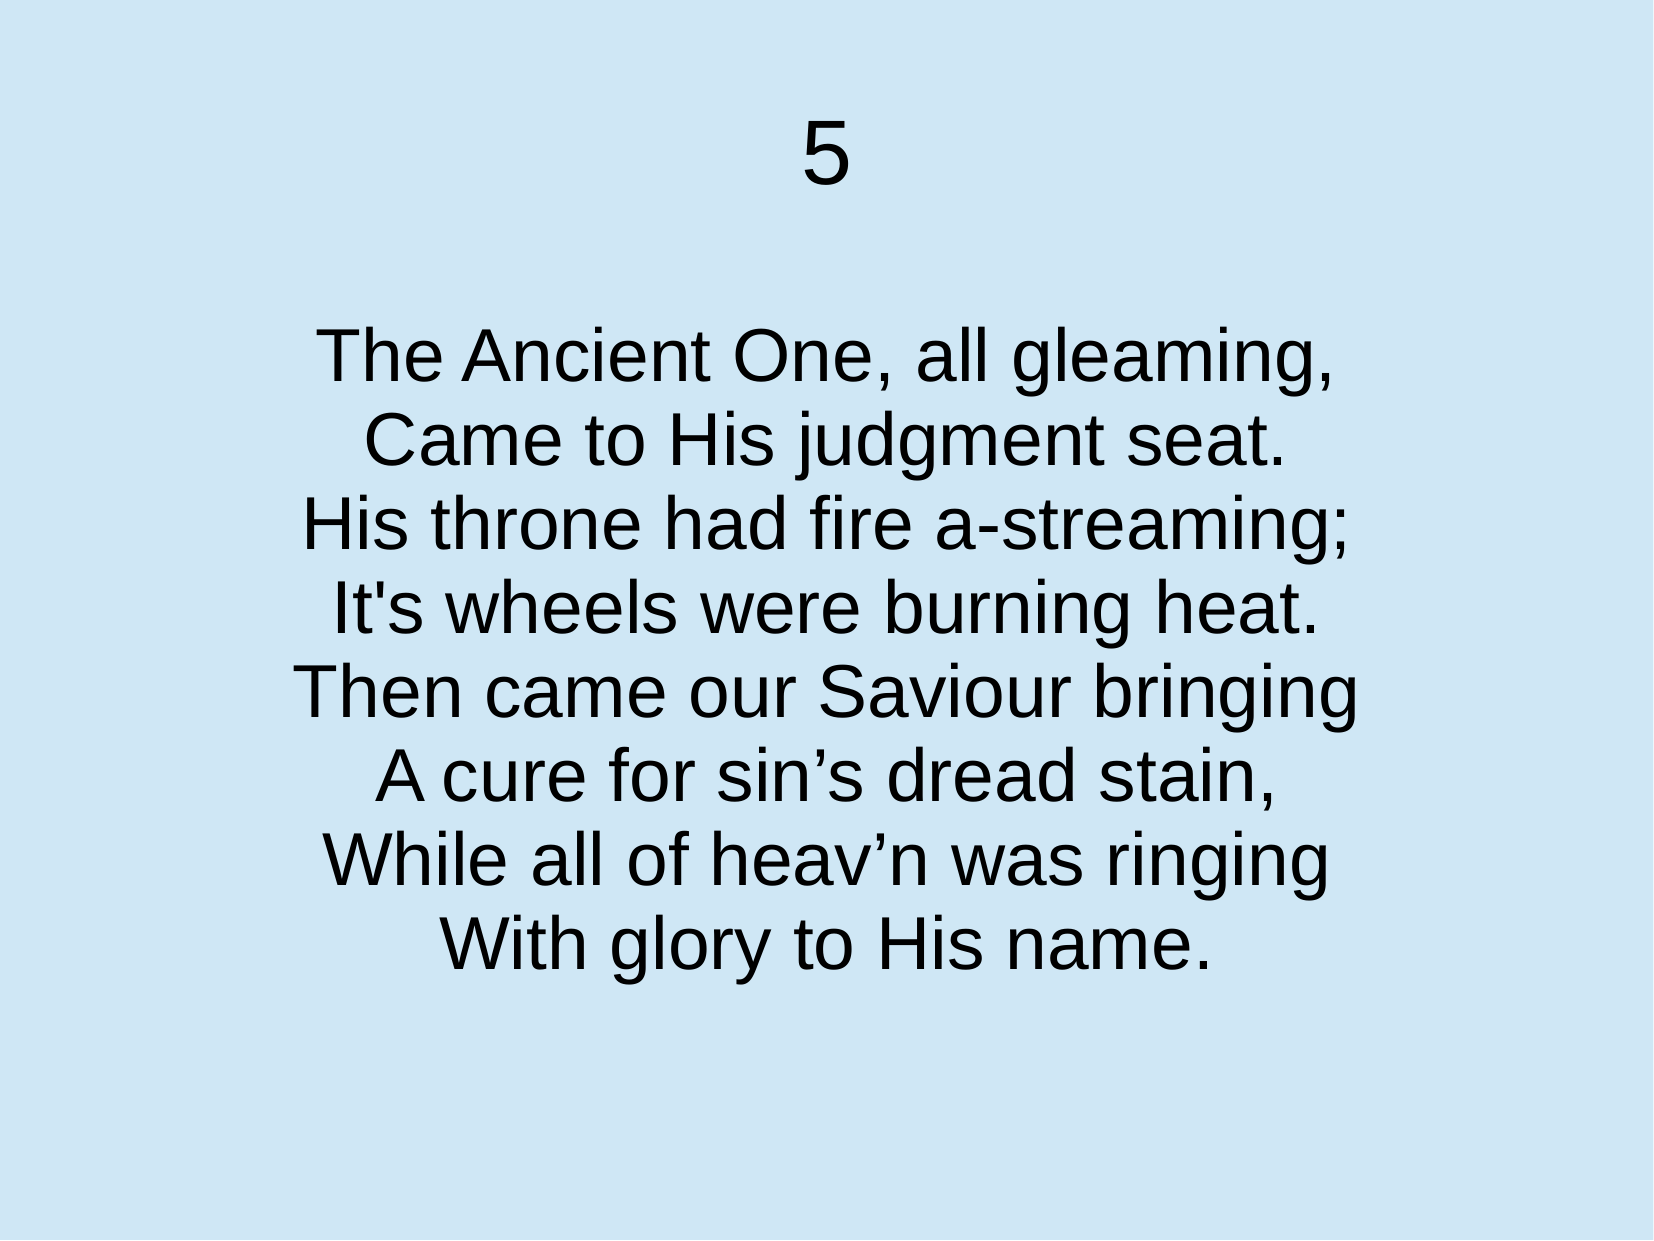

# 5
The Ancient One, all gleaming,
Came to His judgment seat.
His throne had fire a-streaming;
It's wheels were burning heat.
Then came our Saviour bringing
A cure for sin’s dread stain,
While all of heav’n was ringing
With glory to His name.